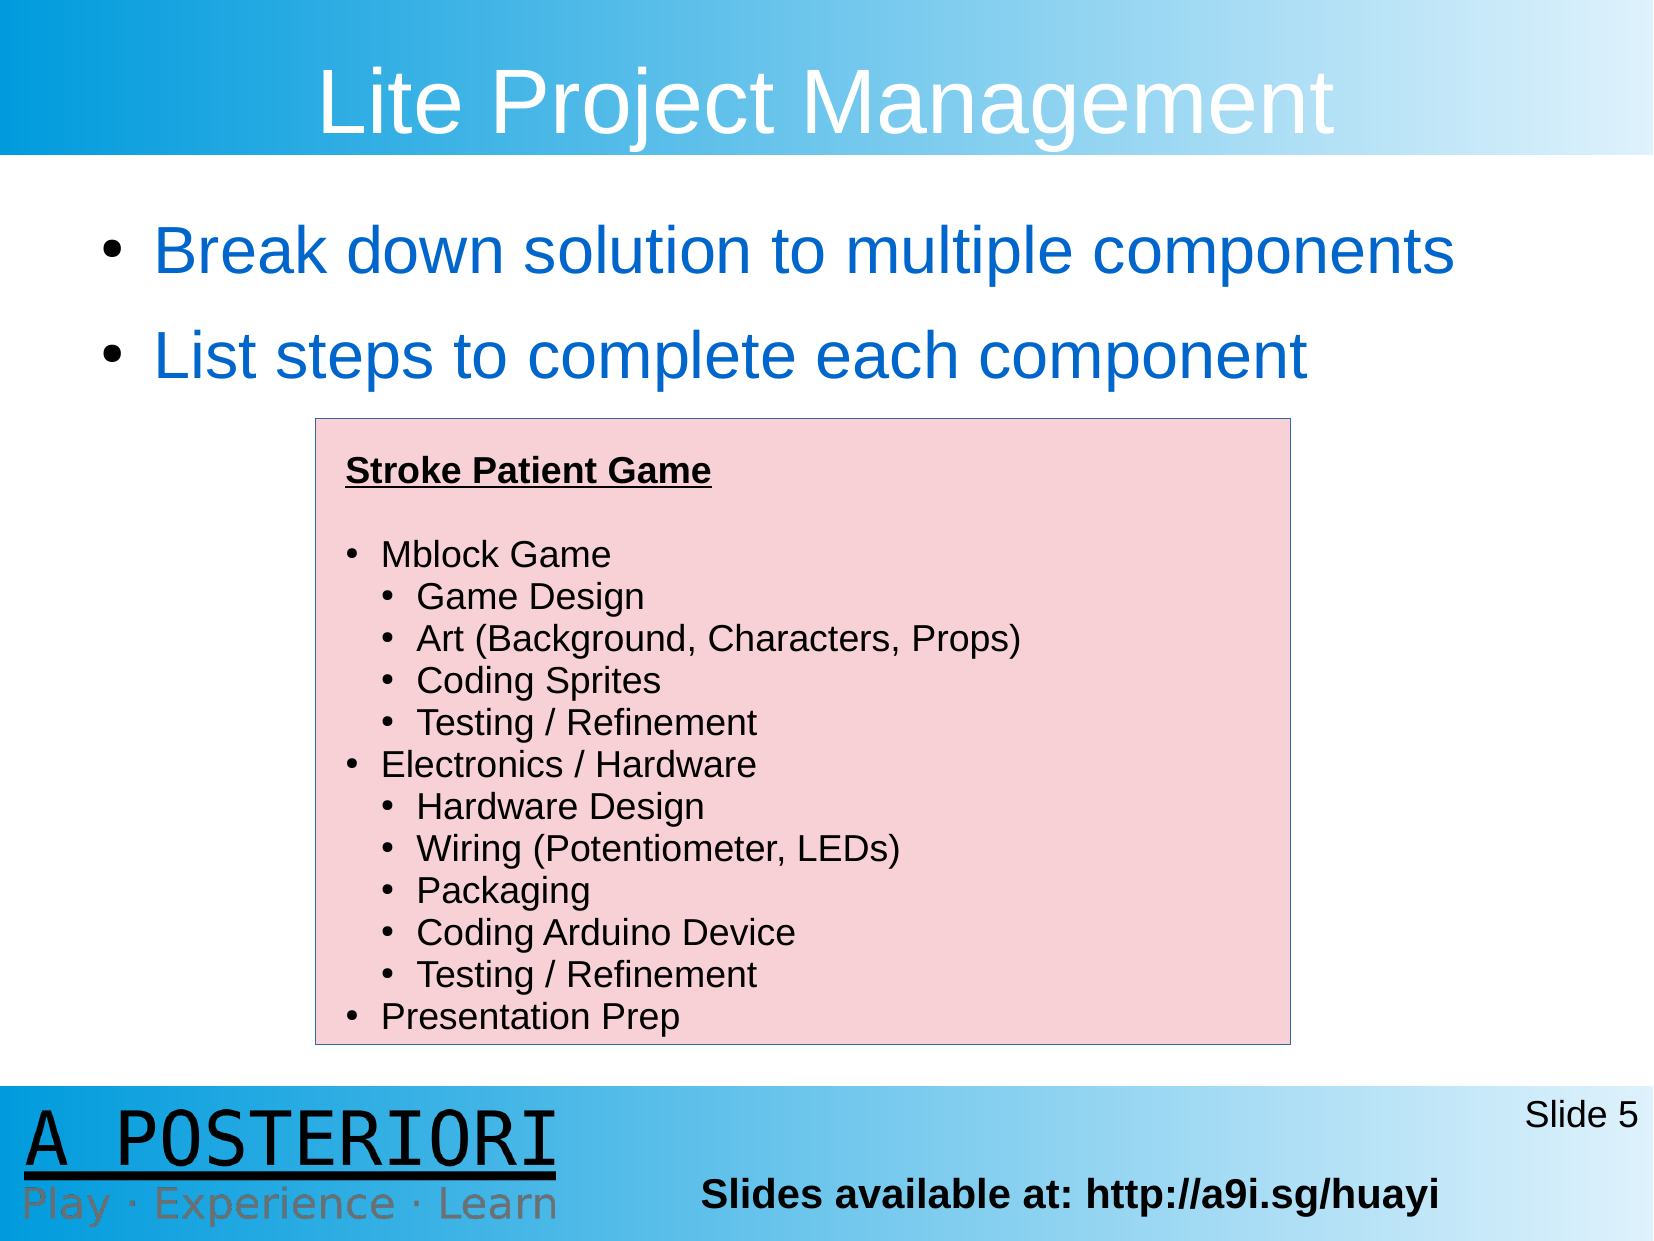

# Lite Project Management
Break down solution to multiple components
List steps to complete each component
Stroke Patient Game
Mblock Game
Game Design
Art (Background, Characters, Props)
Coding Sprites
Testing / Refinement
Electronics / Hardware
Hardware Design
Wiring (Potentiometer, LEDs)
Packaging
Coding Arduino Device
Testing / Refinement
Presentation Prep